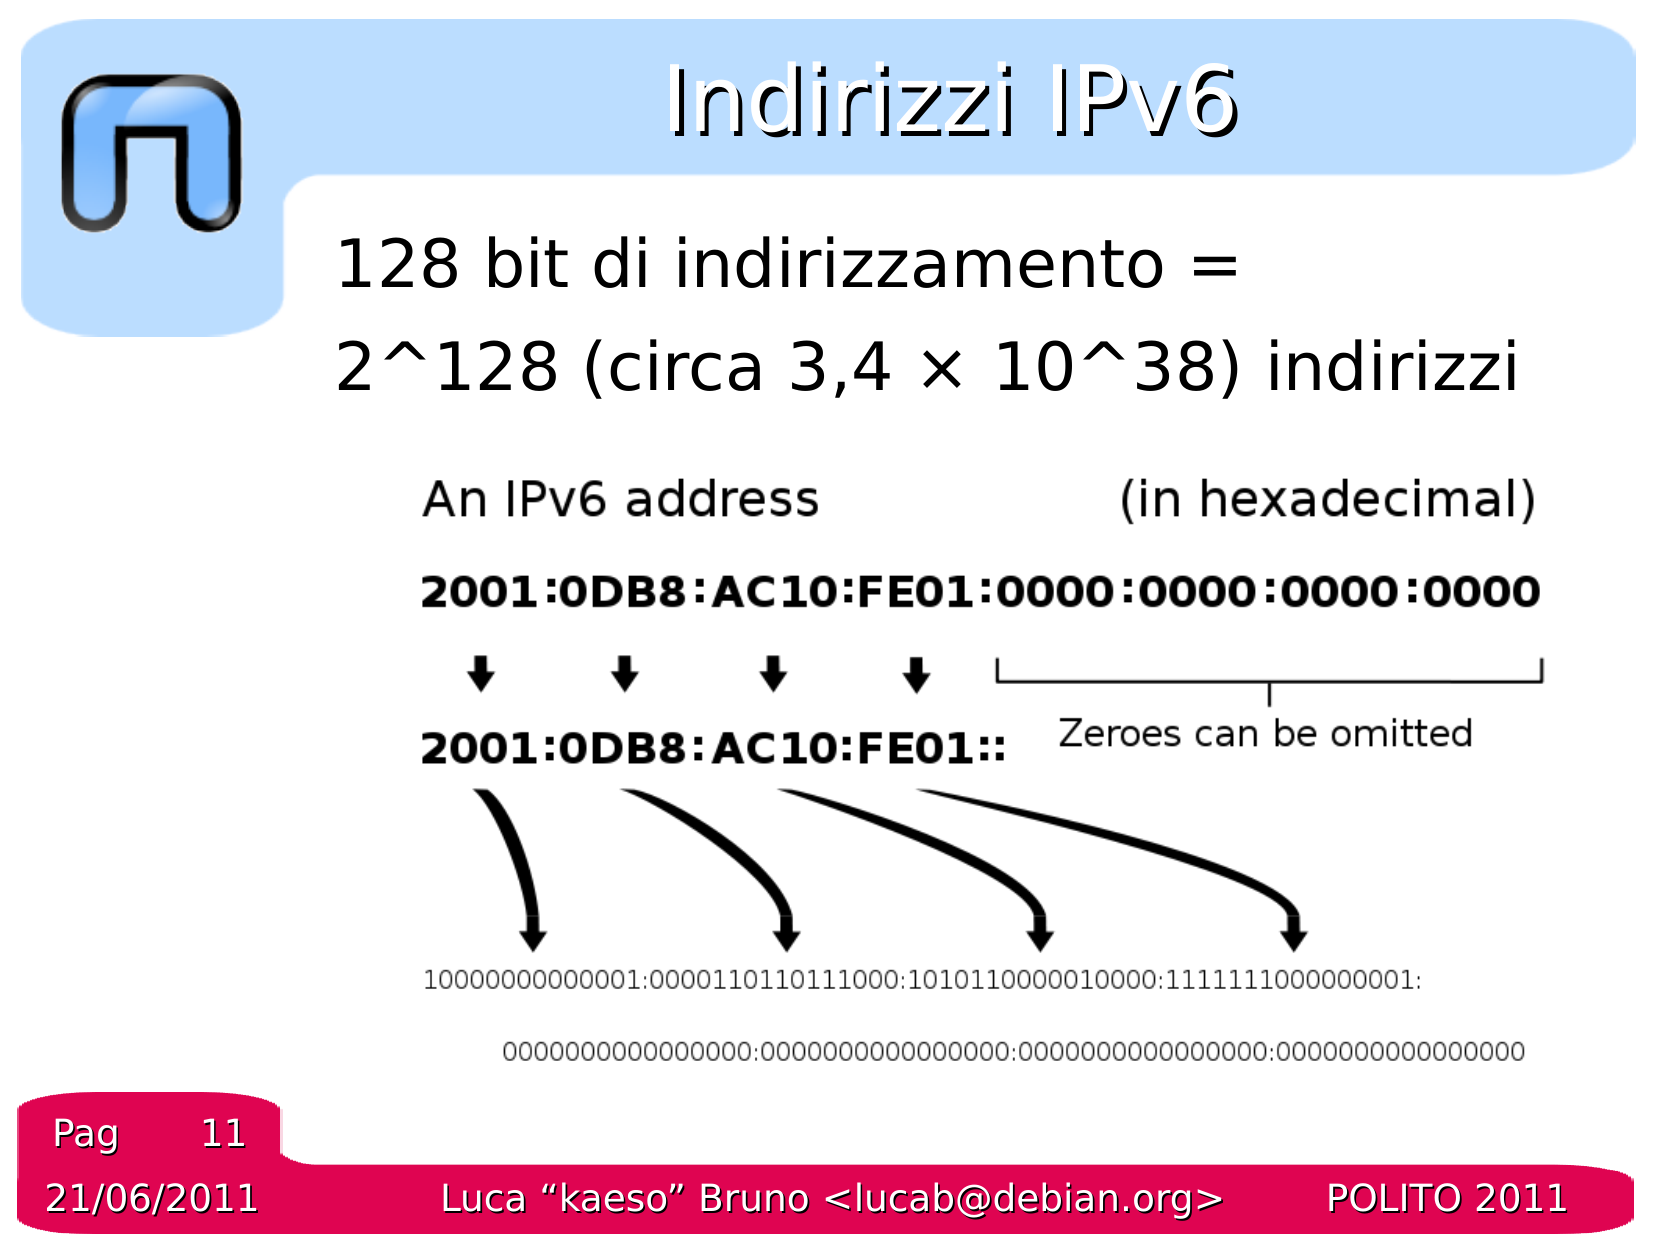

# Indirizzi IPv6
128 bit di indirizzamento =
2^128 (circa 3,4 × 10^38) indirizzi
Pag
Luca “kaeso” Bruno <lucab@debian.org> 		POLITO 2011
21/06/2011